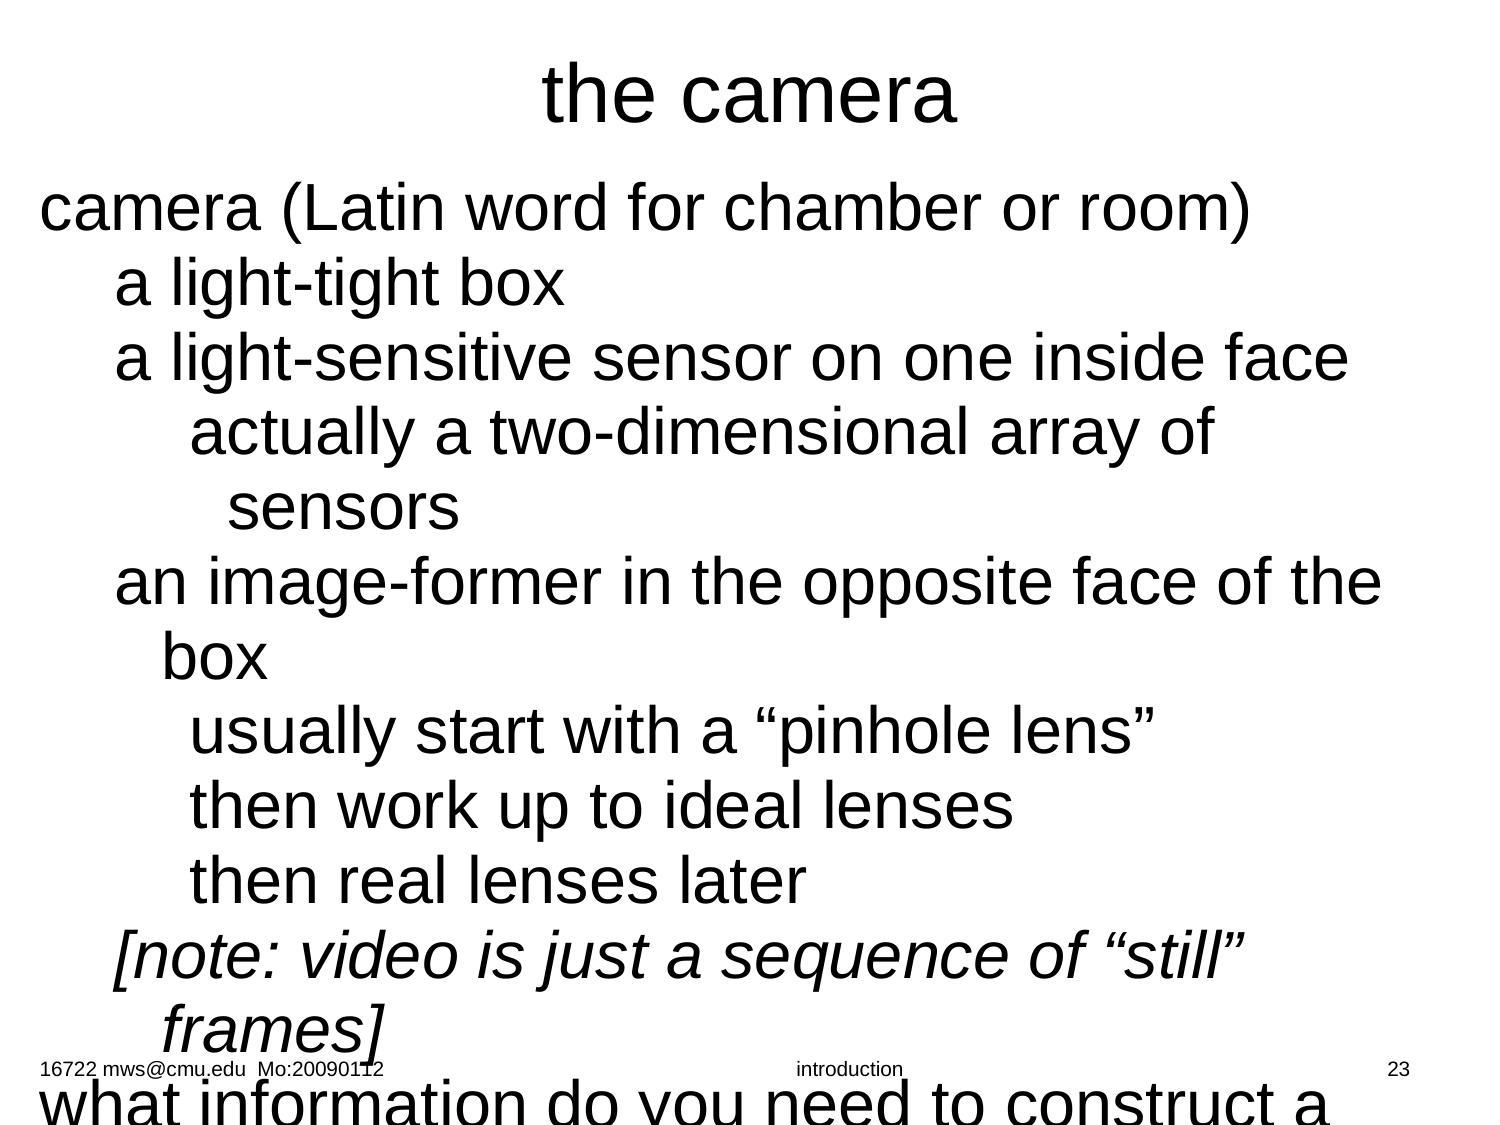

# the camera
camera (Latin word for chamber or room)
a light-tight box
a light-sensitive sensor on one inside face
actually a two-dimensional array of sensors
an image-former in the opposite face of the box
usually start with a “pinhole lens”
then work up to ideal lenses
then real lenses later
[note: video is just a sequence of “still” frames]
what information do you need to construct a useful model of this sensing system, i.e., given the lighting, predict the image?
16722 mws@cmu.edu Mo:20090112
introduction
23